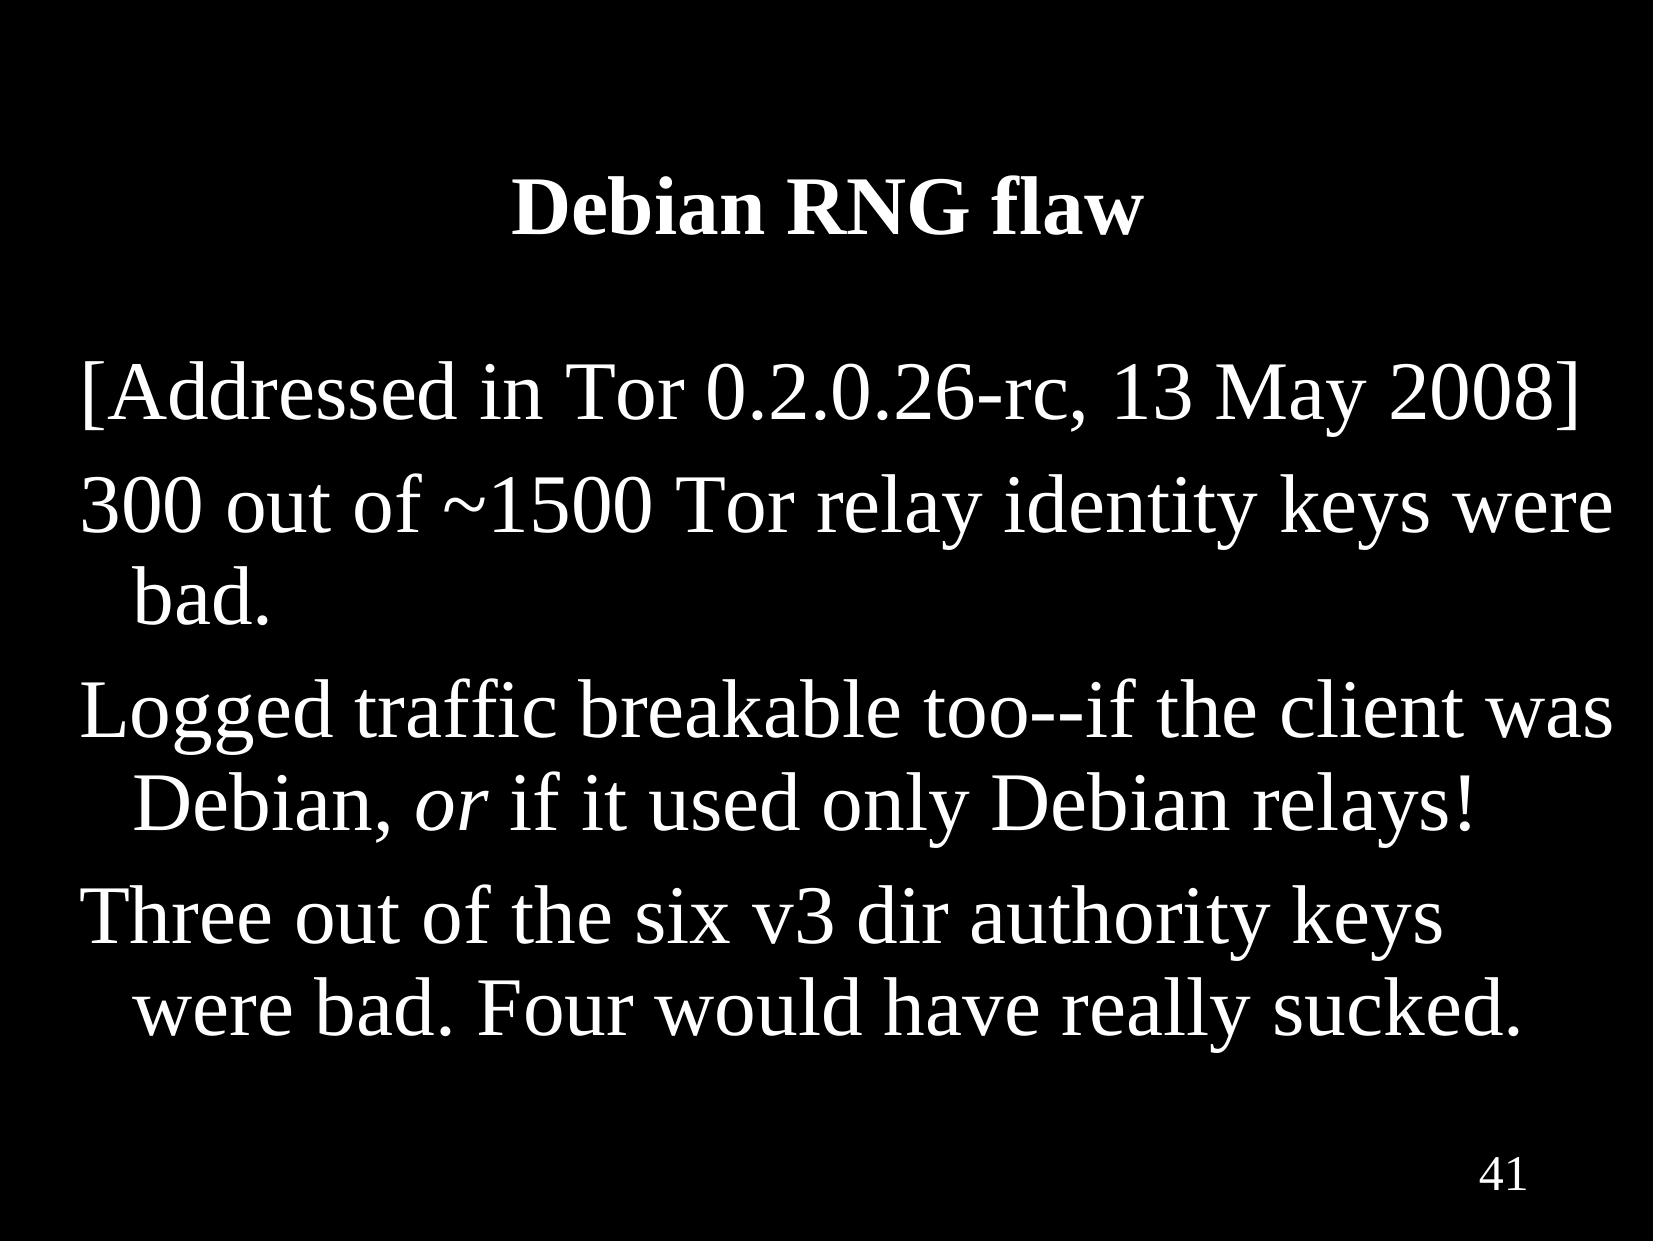

# Debian RNG flaw
[Addressed in Tor 0.2.0.26-rc, 13 May 2008]
300 out of ~1500 Tor relay identity keys were bad.
Logged traffic breakable too--if the client was Debian, or if it used only Debian relays!
Three out of the six v3 dir authority keys were bad. Four would have really sucked.